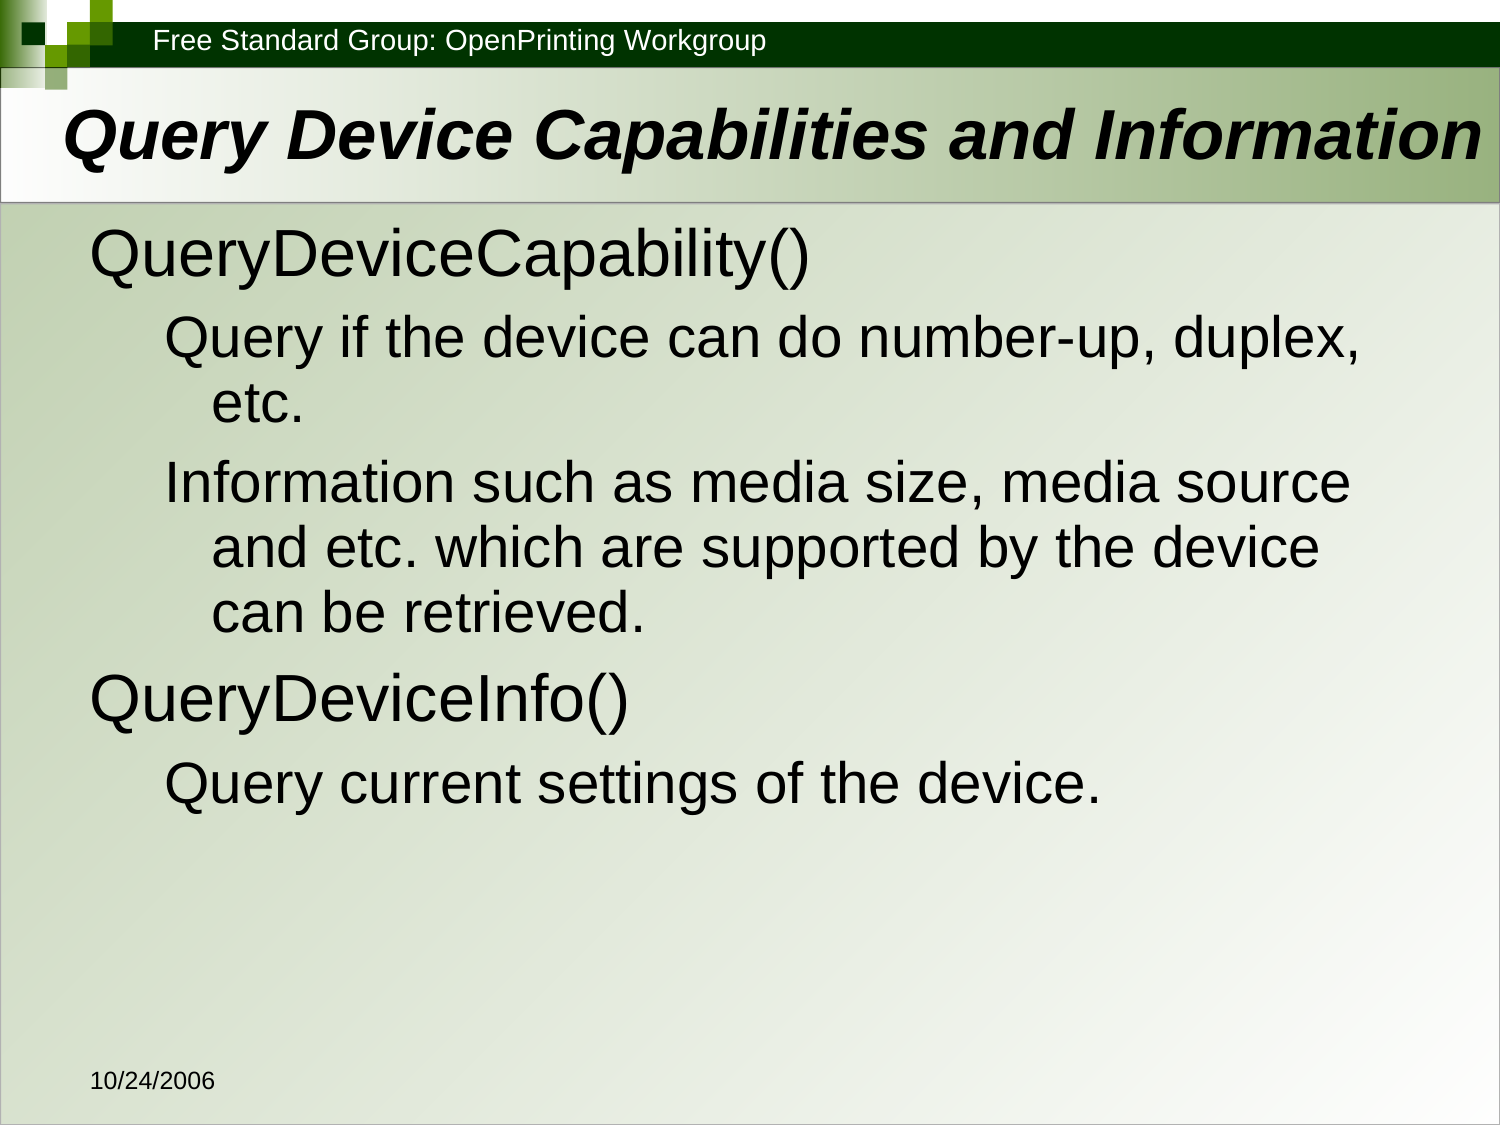

# Query Device Capabilities and Information
QueryDeviceCapability()
Query if the device can do number-up, duplex, etc.
Information such as media size, media source and etc. which are supported by the device can be retrieved.
QueryDeviceInfo()
Query current settings of the device.